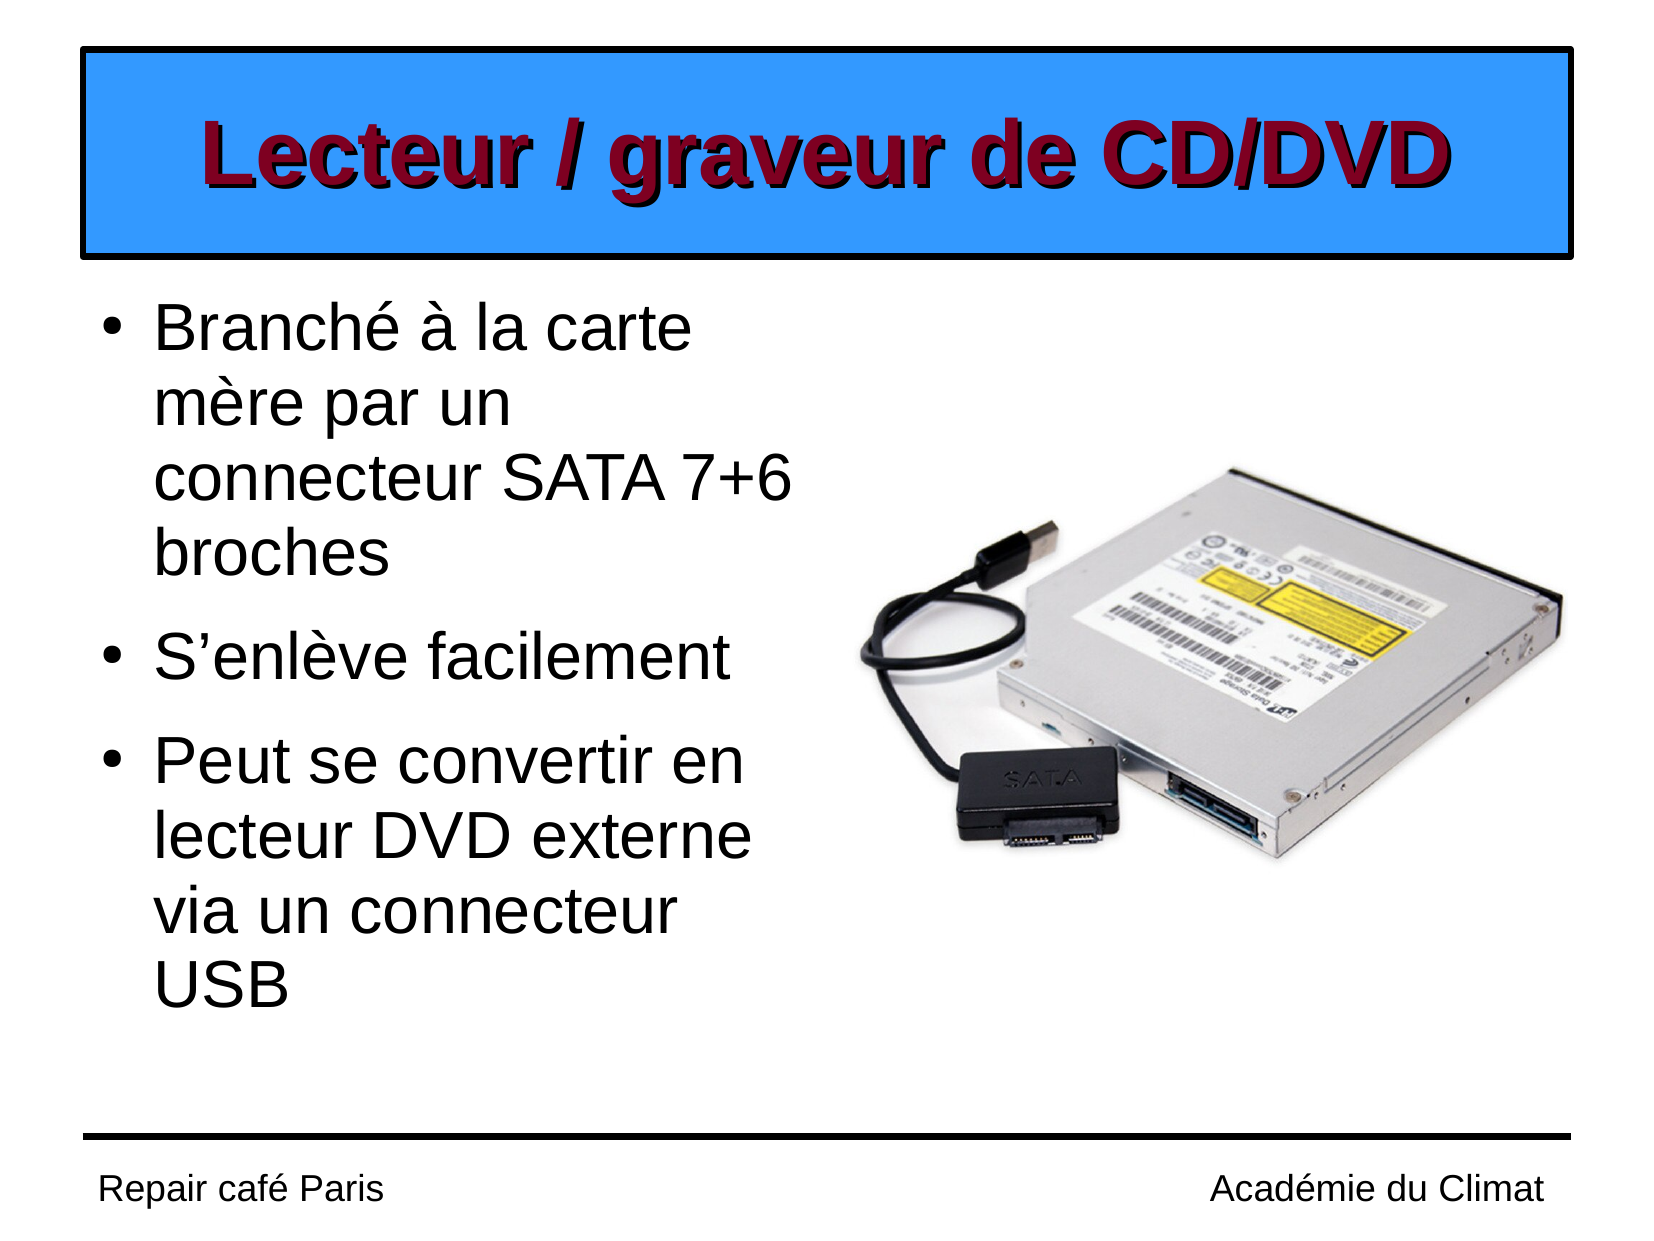

# Lecteur / graveur de CD/DVD
Branché à la carte mère par un connecteur SATA 7+6 broches
S’enlève facilement
Peut se convertir en lecteur DVD externe via un connecteur USB
Repair café Paris	Académie du Climat